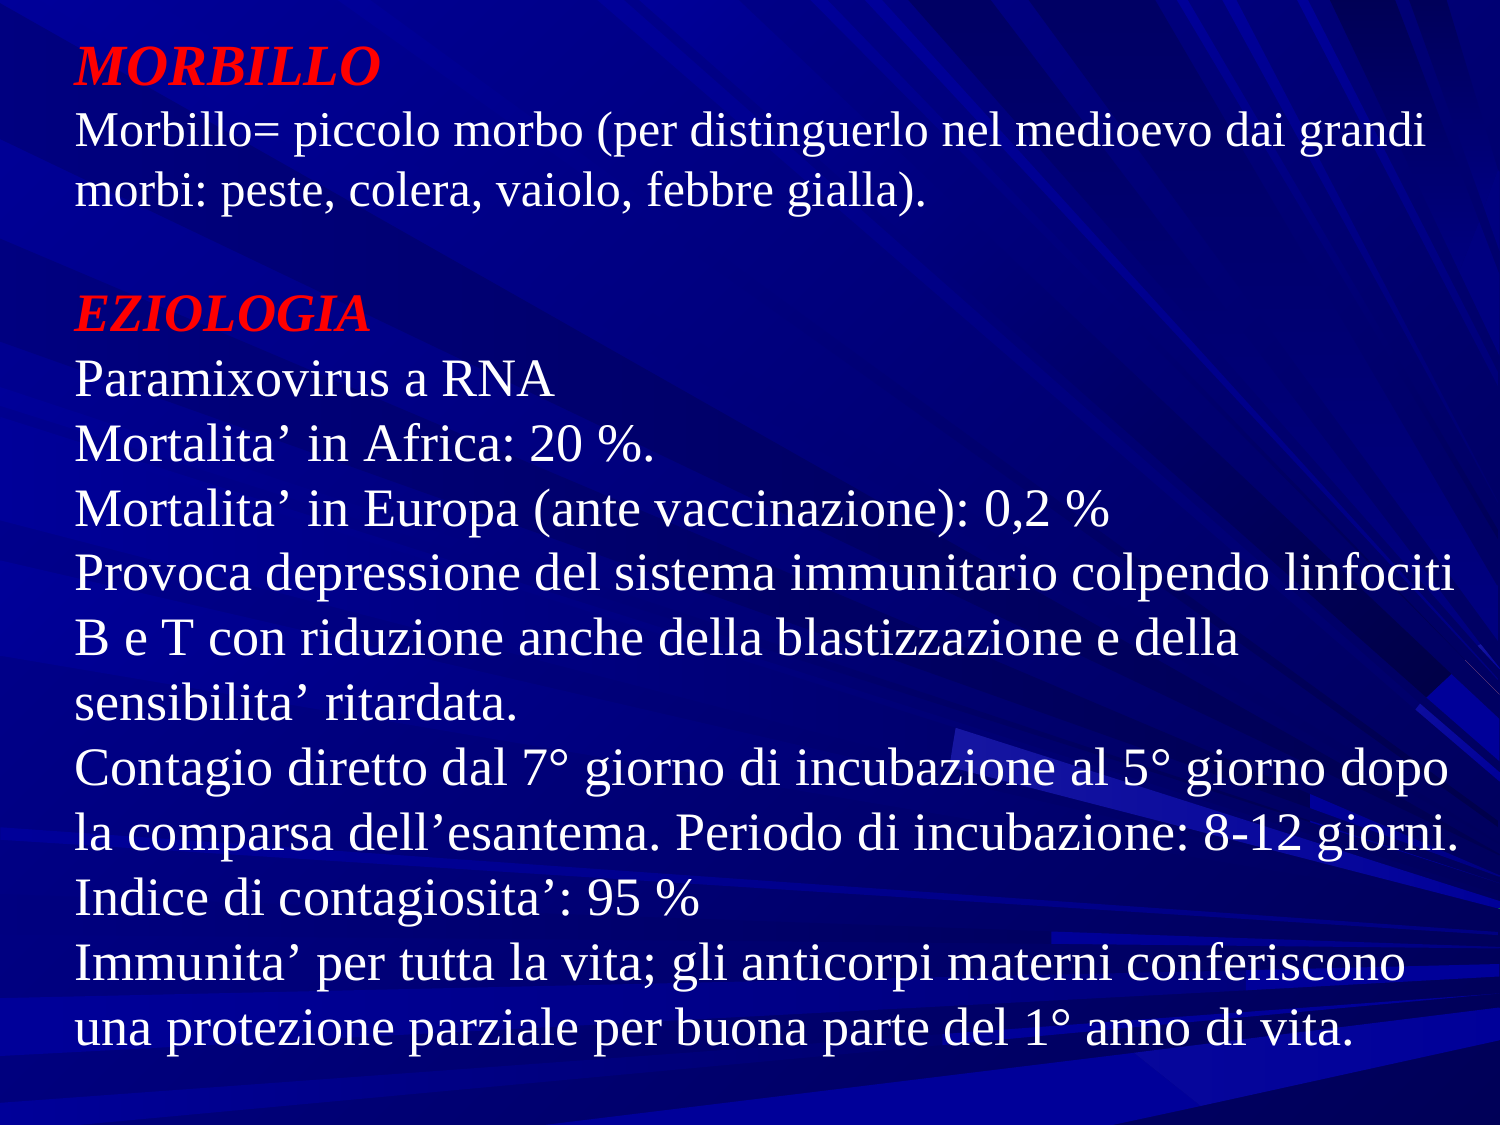

MORBILLO
Morbillo= piccolo morbo (per distinguerlo nel medioevo dai grandi morbi: peste, colera, vaiolo, febbre gialla).
EZIOLOGIA
Paramixovirus a RNA
Mortalita’ in Africa: 20 %.
Mortalita’ in Europa (ante vaccinazione): 0,2 %
Provoca depressione del sistema immunitario colpendo linfociti B e T con riduzione anche della blastizzazione e della sensibilita’ ritardata.
Contagio diretto dal 7° giorno di incubazione al 5° giorno dopo la comparsa dell’esantema. Periodo di incubazione: 8-12 giorni. Indice di contagiosita’: 95 %
Immunita’ per tutta la vita; gli anticorpi materni conferiscono una protezione parziale per buona parte del 1° anno di vita.